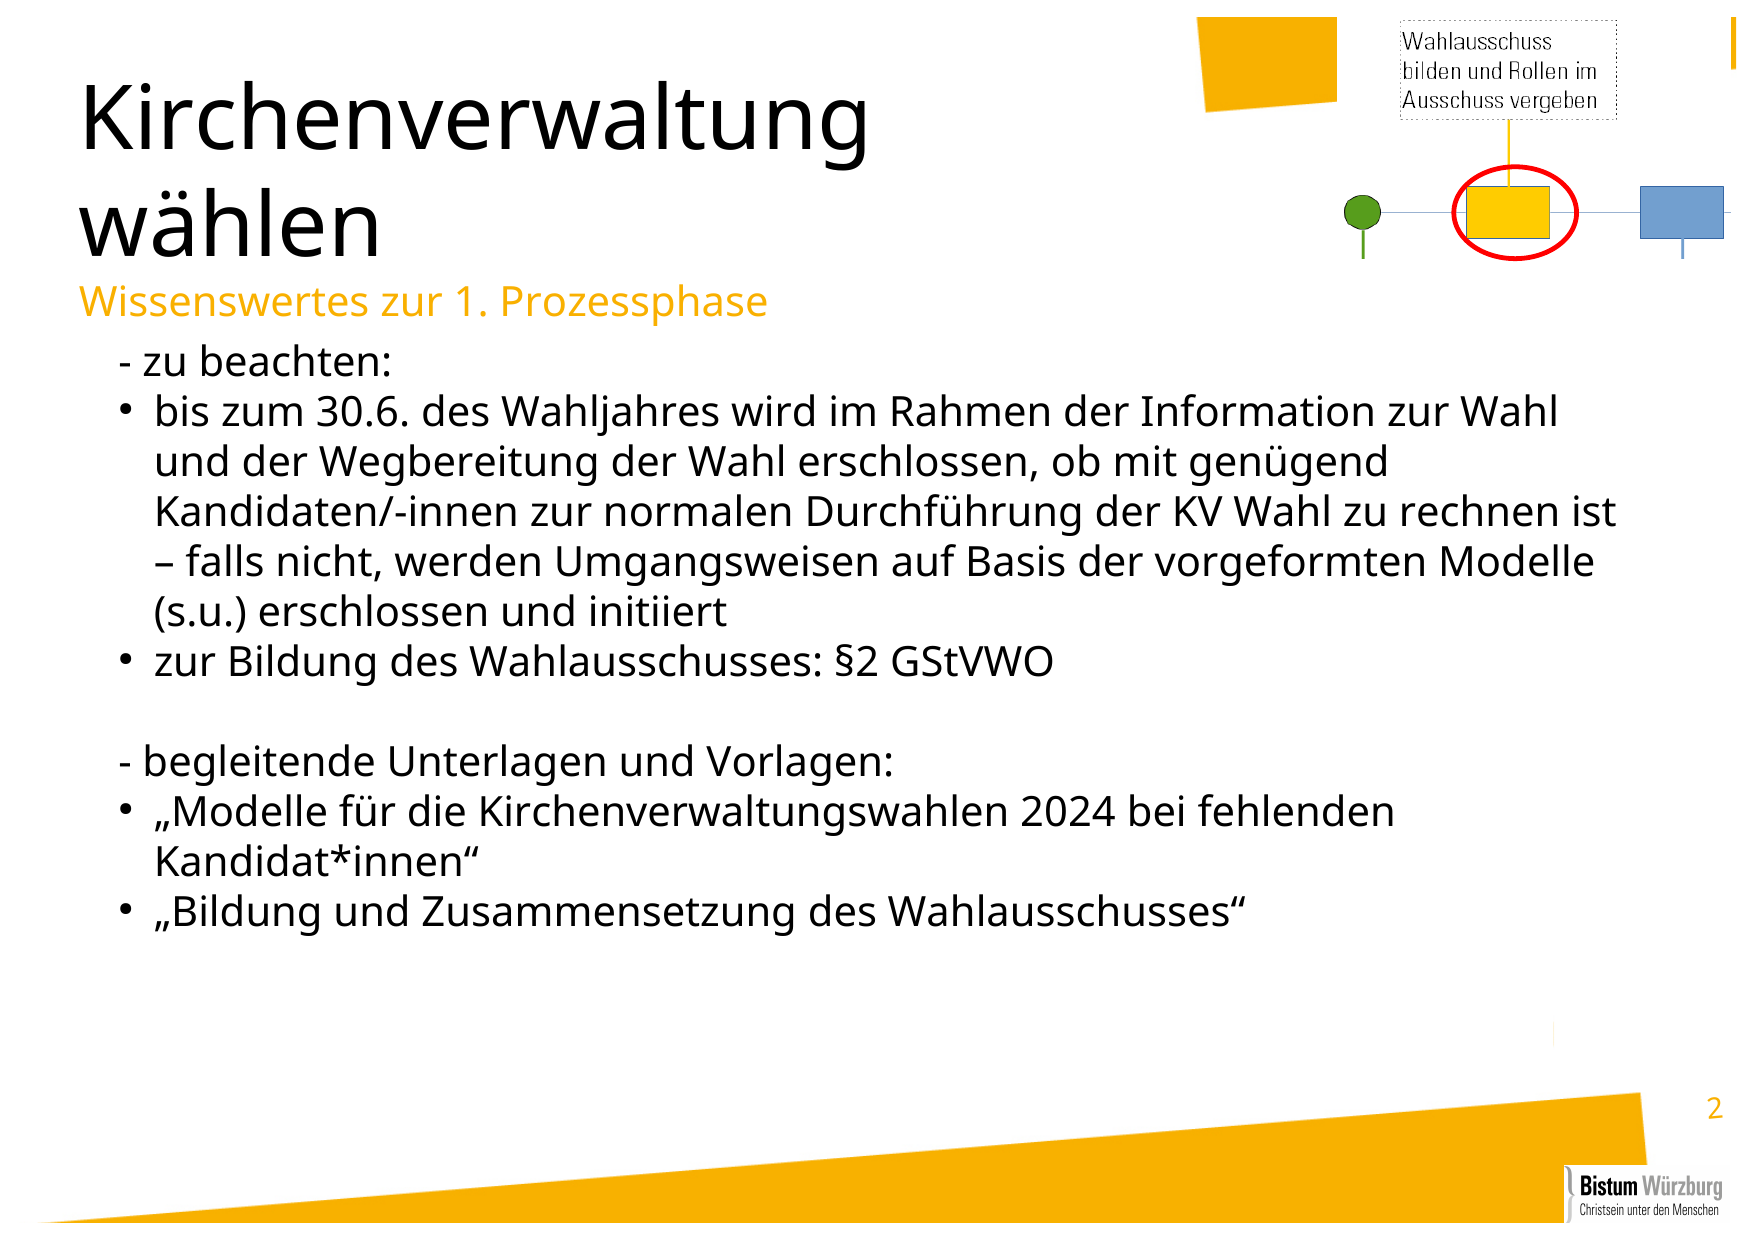

# Kirchenverwaltung wählen Wissenswertes zur 1. Prozessphase
- zu beachten:
bis zum 30.6. des Wahljahres wird im Rahmen der Information zur Wahl und der Wegbereitung der Wahl erschlossen, ob mit genügend Kandidaten/-innen zur normalen Durchführung der KV Wahl zu rechnen ist – falls nicht, werden Umgangsweisen auf Basis der vorgeformten Modelle (s.u.) erschlossen und initiiert
zur Bildung des Wahlausschusses: §2 GStVWO
- begleitende Unterlagen und Vorlagen:
„Modelle für die Kirchenverwaltungswahlen 2024 bei fehlenden Kandidat*innen“
„Bildung und Zusammensetzung des Wahlausschusses“